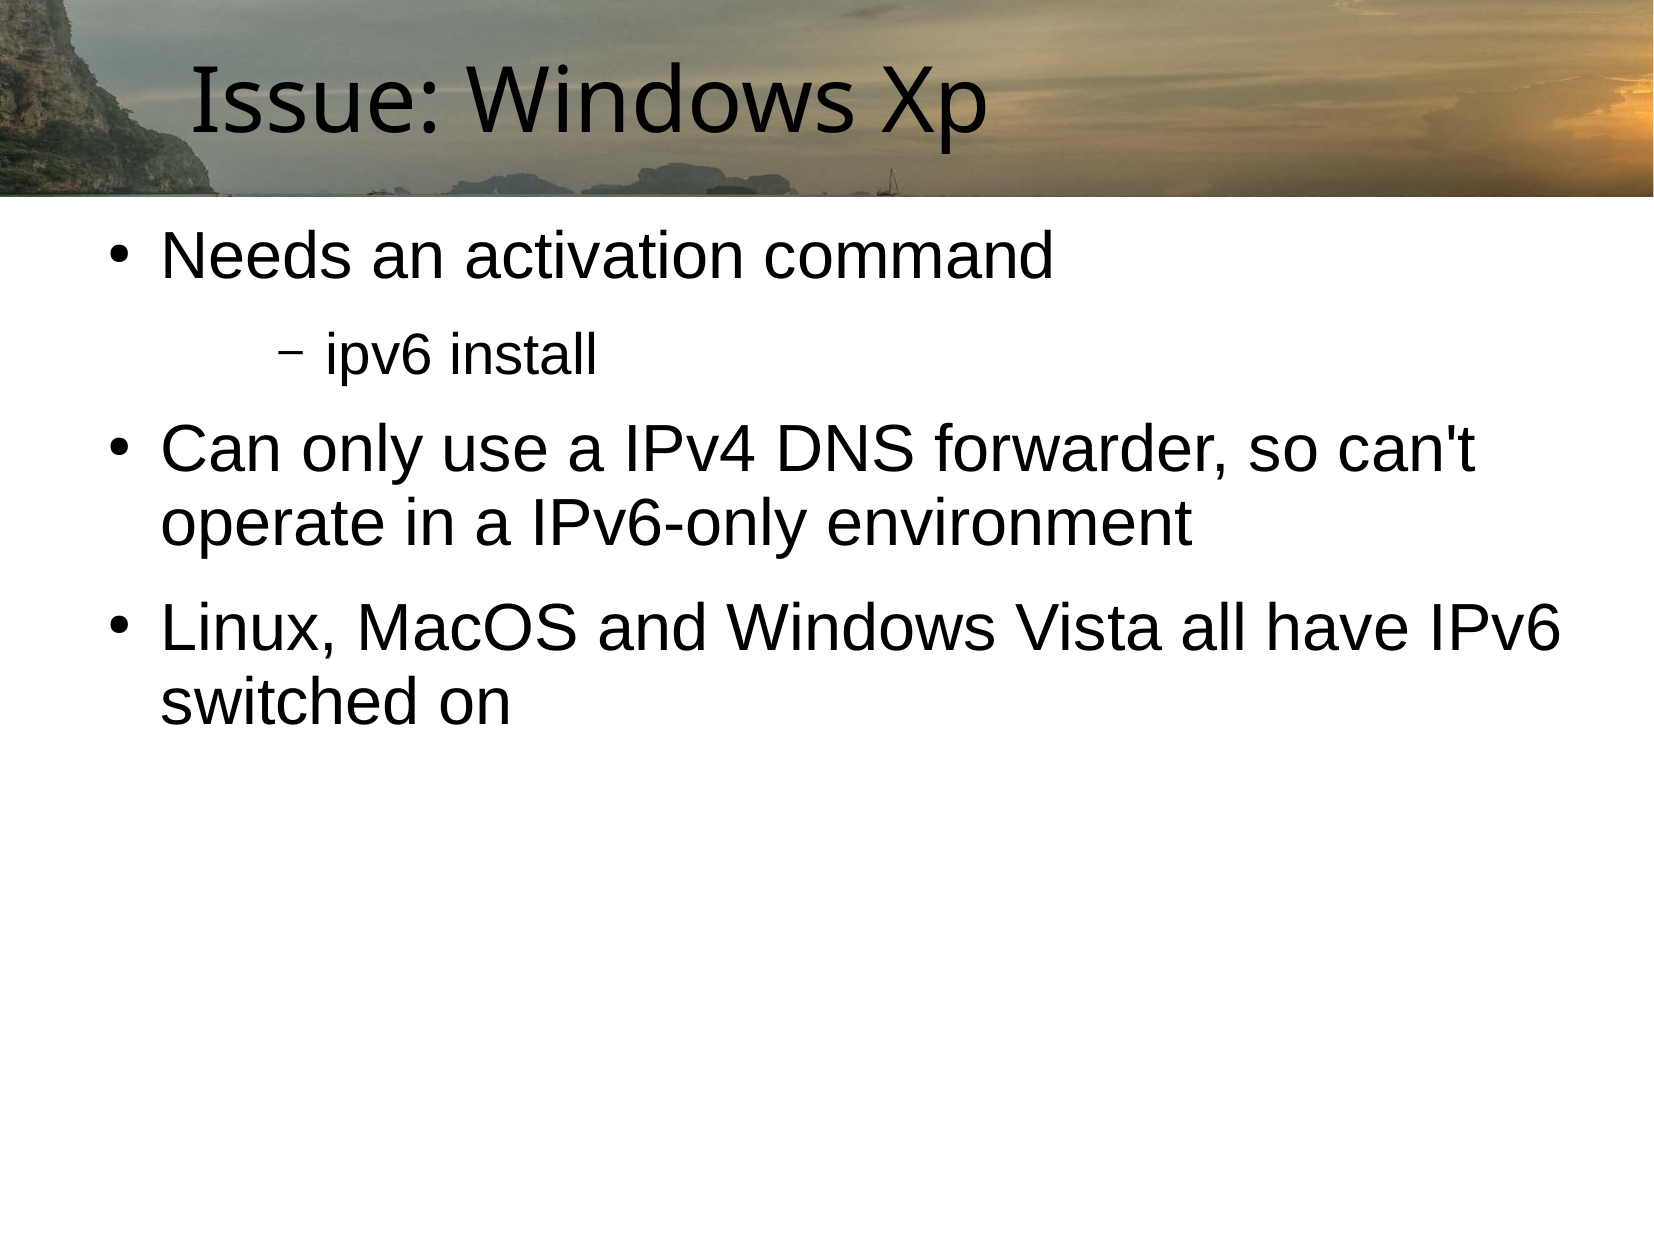

# Issue: Windows Xp
Needs an activation command
ipv6 install
Can only use a IPv4 DNS forwarder, so can't operate in a IPv6-only environment
Linux, MacOS and Windows Vista all have IPv6 switched on